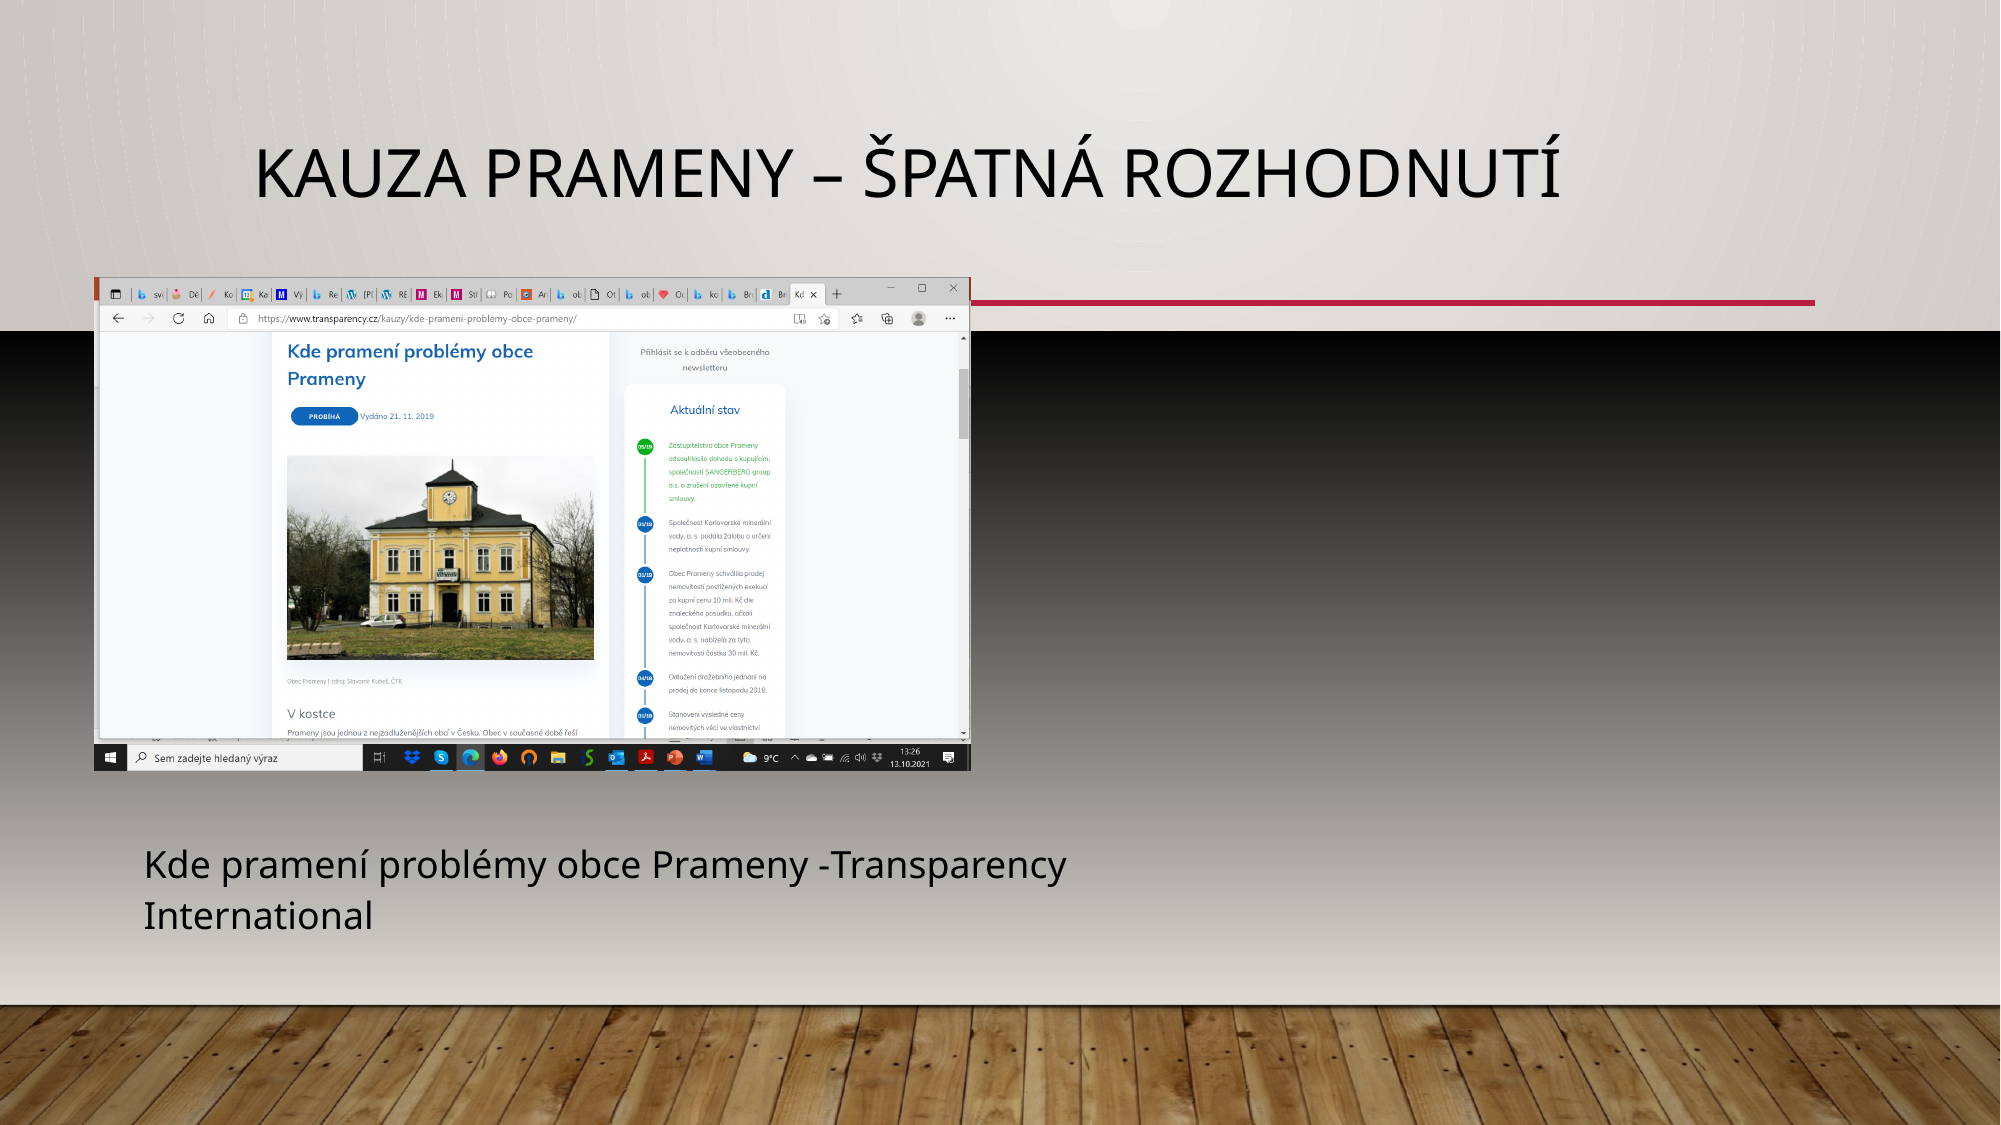

# Kauza Prameny – špatná rozhodnutí
Kde pramení problémy obce Prameny -TransparencyInternational